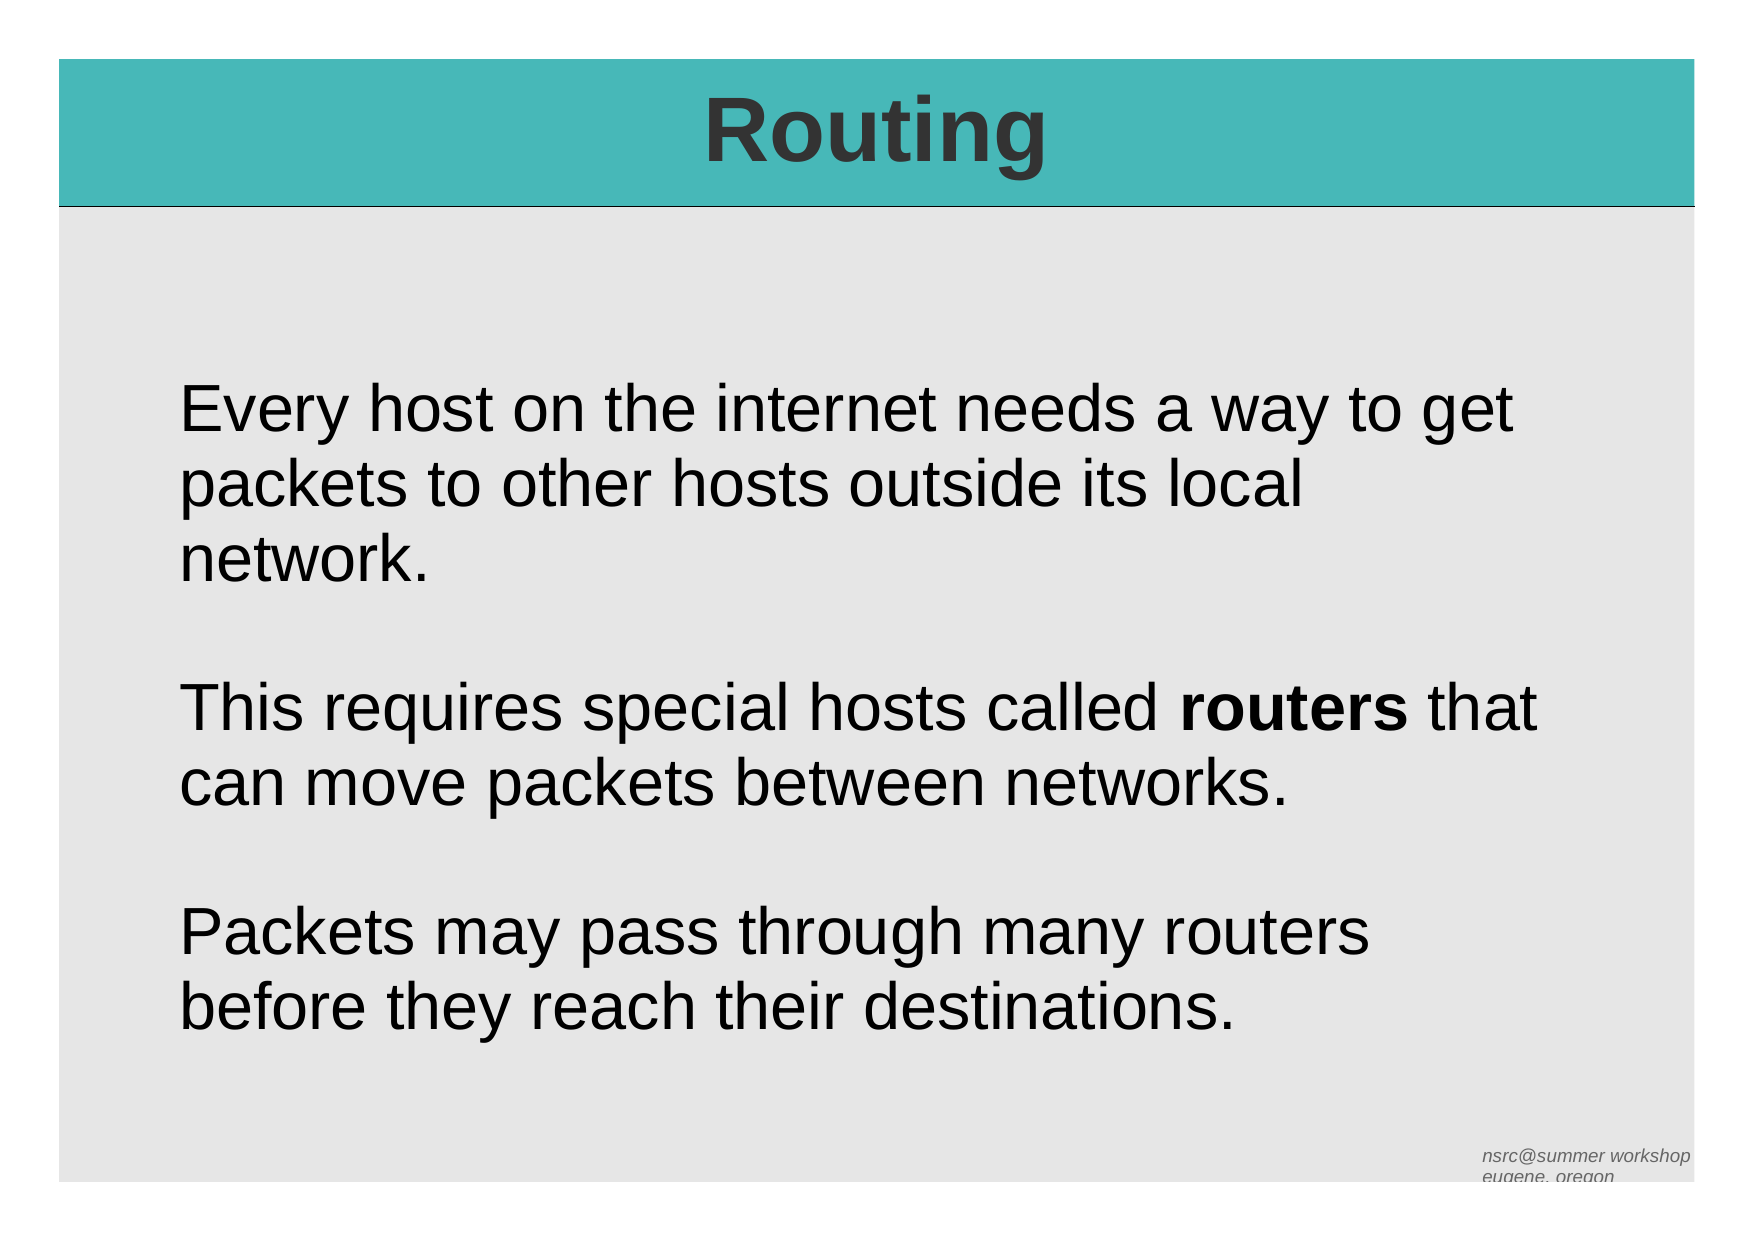

# Routing
Every host on the internet needs a way to get packets to other hosts outside its local network.
This requires special hosts called routers that can move packets between networks.
Packets may pass through many routers before they reach their destinations.